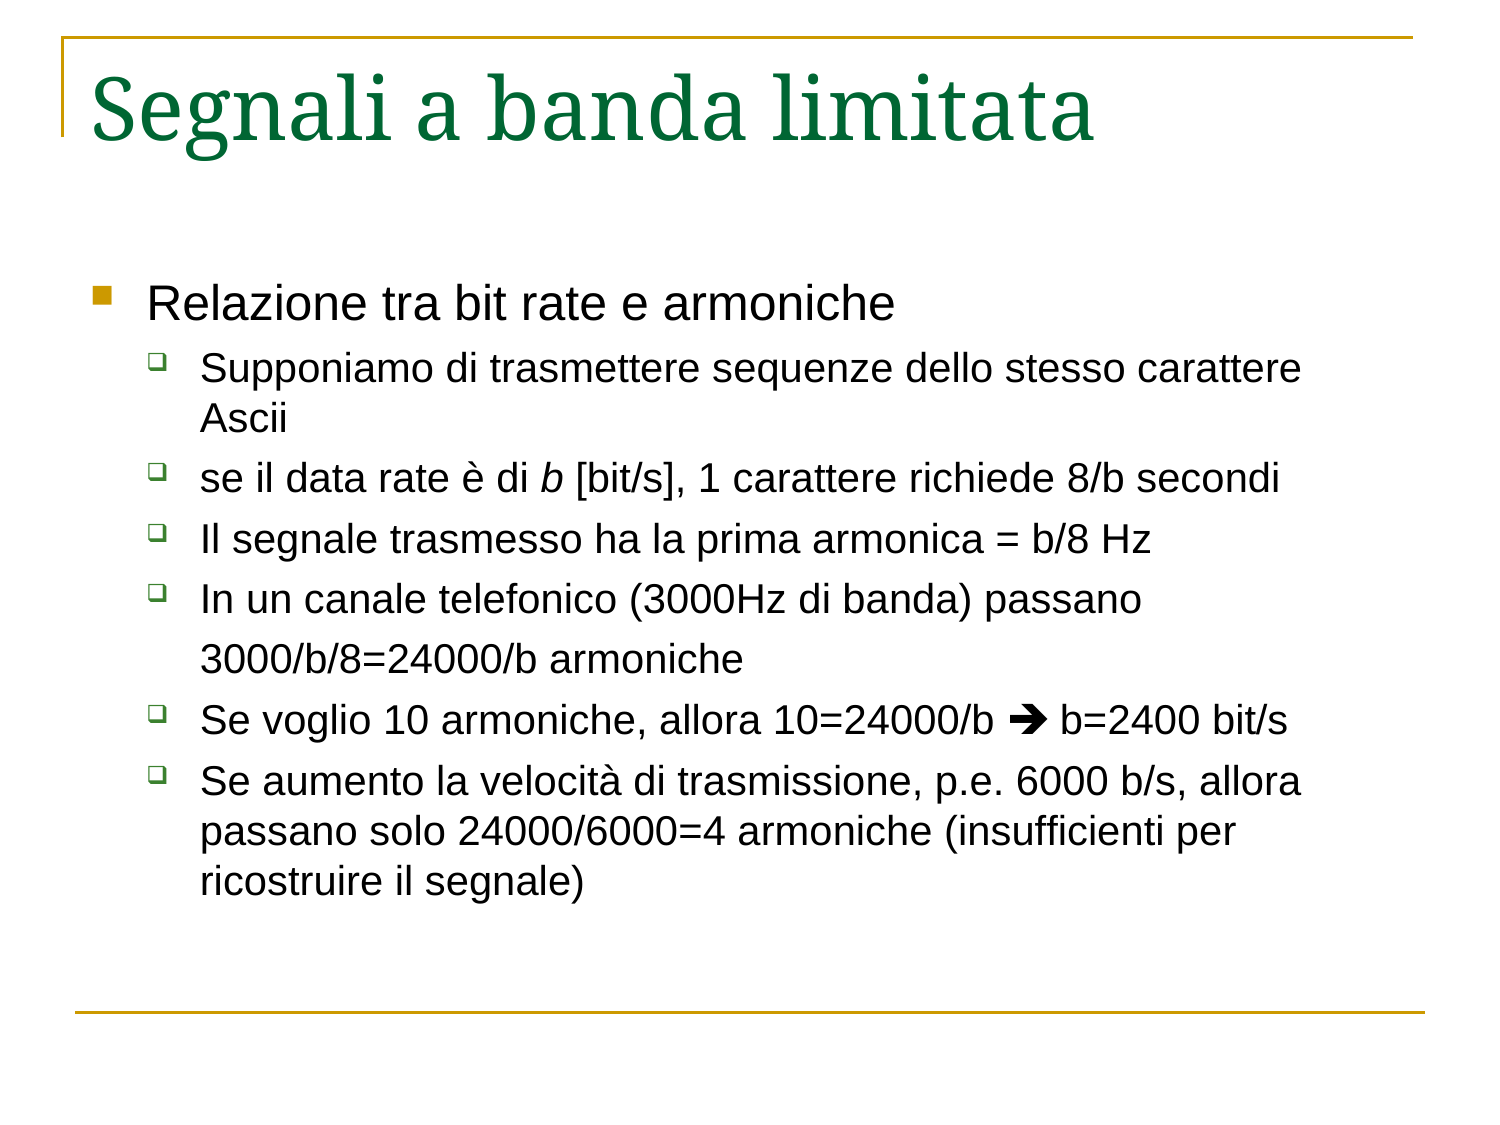

# Segnali a banda limitata
Relazione tra bit rate e armoniche
Supponiamo di trasmettere sequenze dello stesso carattere Ascii
se il data rate è di b [bit/s], 1 carattere richiede 8/b secondi
Il segnale trasmesso ha la prima armonica = b/8 Hz
In un canale telefonico (3000Hz di banda) passano
	3000/b/8=24000/b armoniche
Se voglio 10 armoniche, allora 10=24000/b  b=2400 bit/s
Se aumento la velocità di trasmissione, p.e. 6000 b/s, allora passano solo 24000/6000=4 armoniche (insufficienti per ricostruire il segnale)